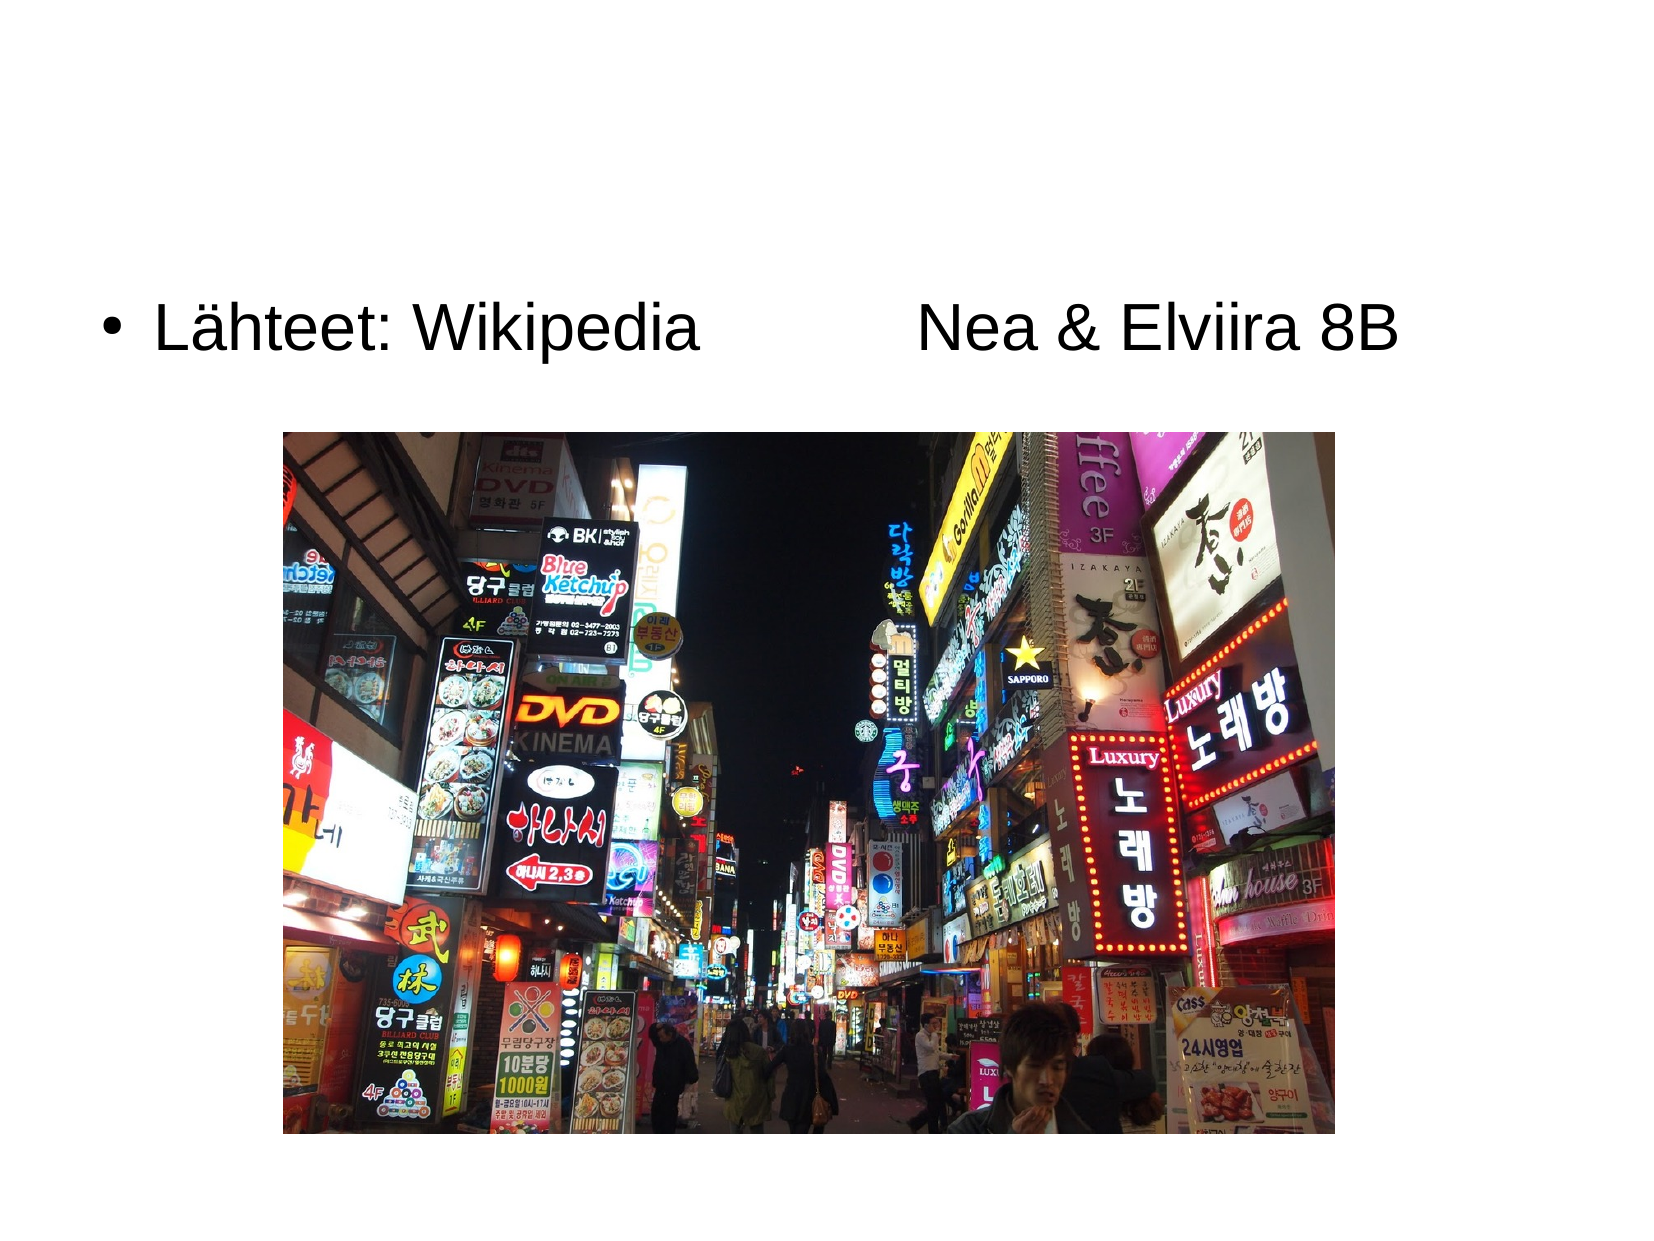

#
Lähteet: Wikipedia
Nea & Elviira 8B